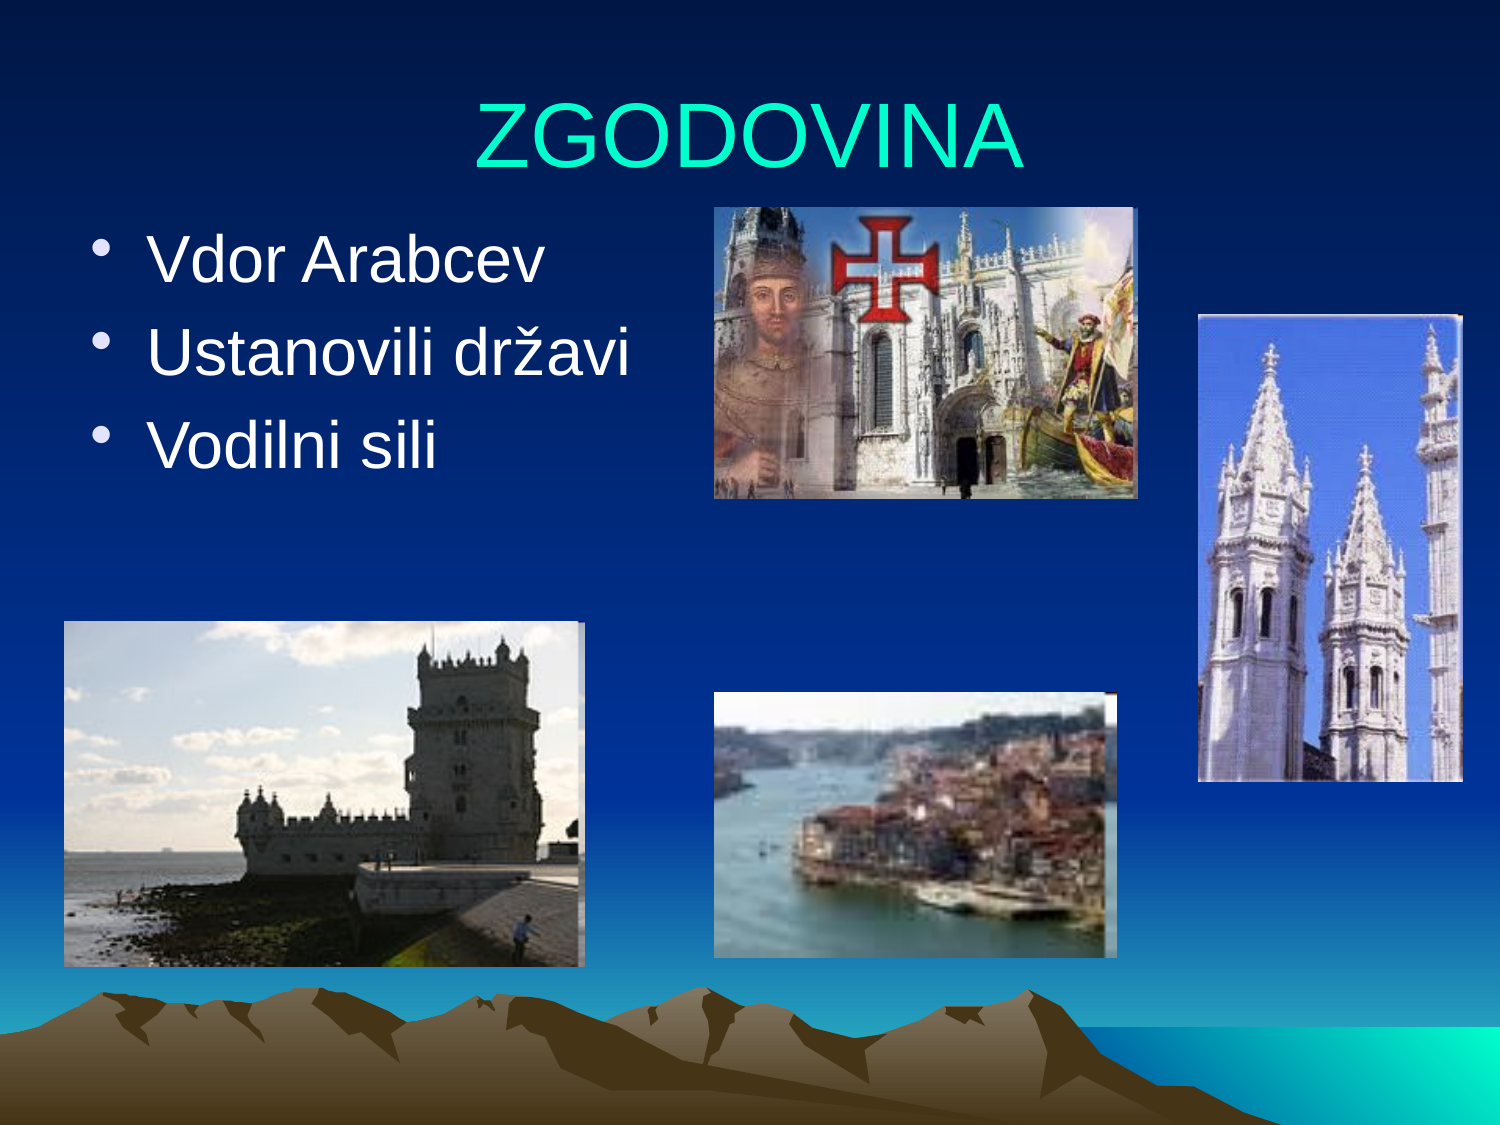

# ZGODOVINA
Vdor Arabcev
Ustanovili državi
Vodilni sili